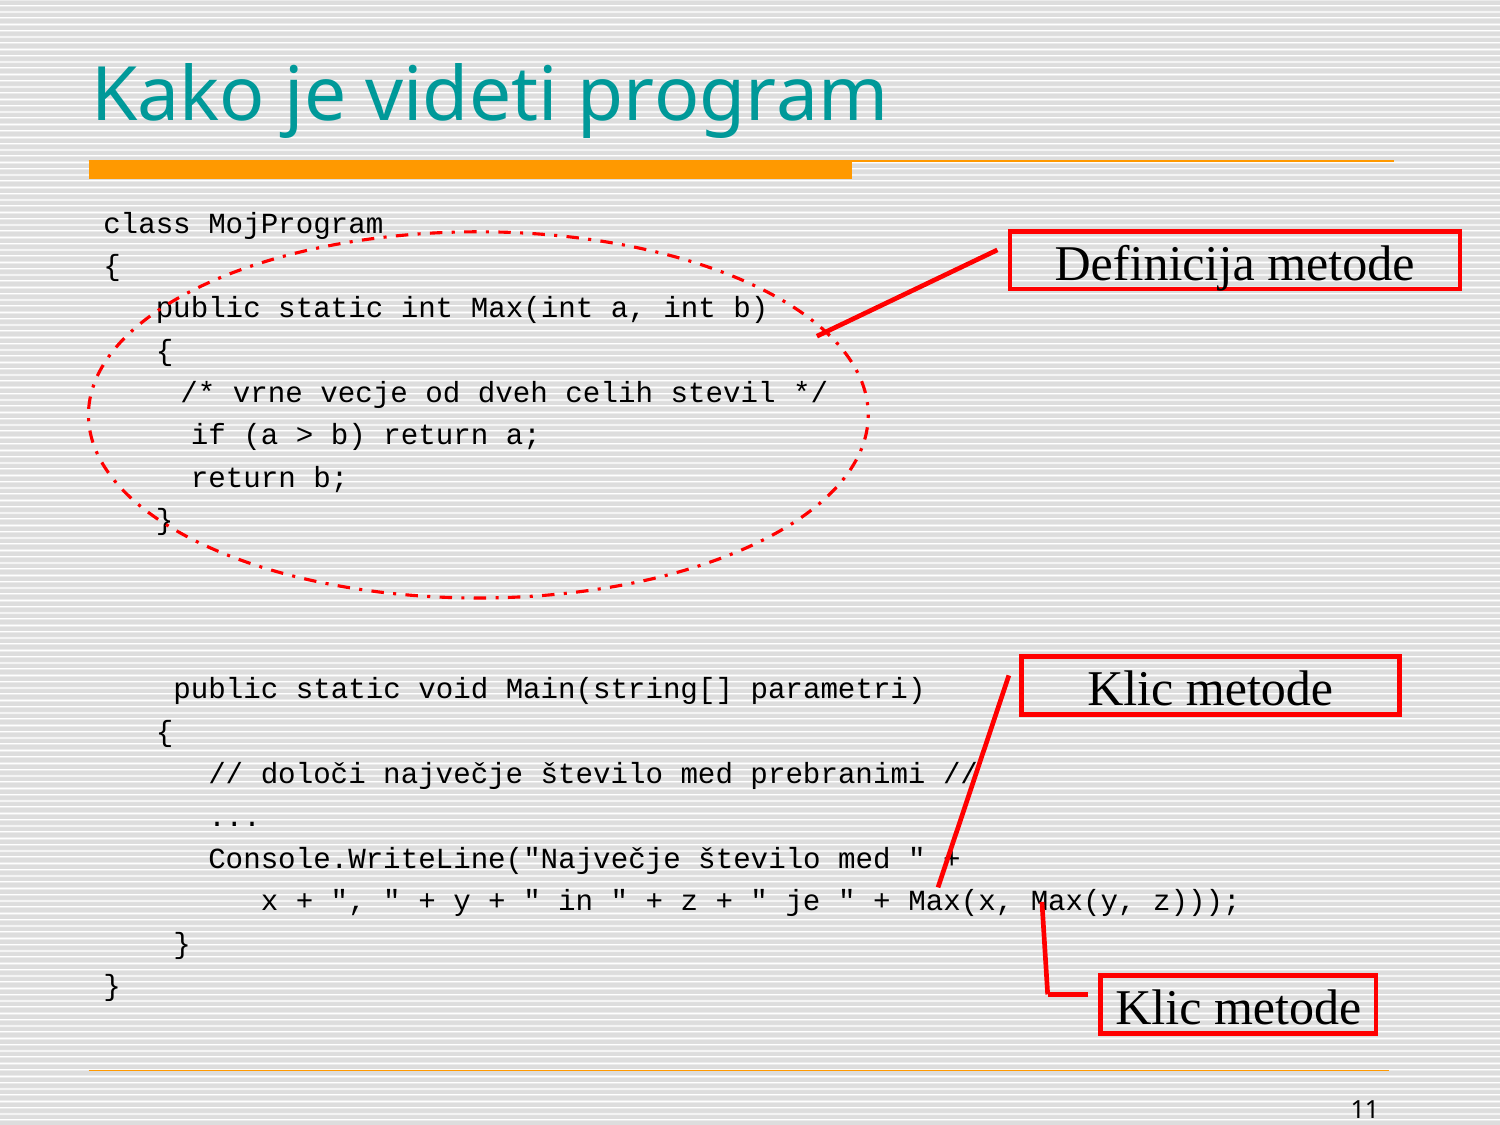

Kako je videti program
class MojProgram
{
 public static int Max(int a, int b)
 {
	/* vrne vecje od dveh celih stevil */
 if (a > b) return a;
 return b;
 }
 public static void Main(string[] parametri)
 {
 // določi največje število med prebranimi //
 ...
 Console.WriteLine("Največje število med " +
 x + ", " + y + " in " + z + " je " + Max(x, Max(y, z)));
 }
}
Definicija metode
#
Klic metode
Klic metode